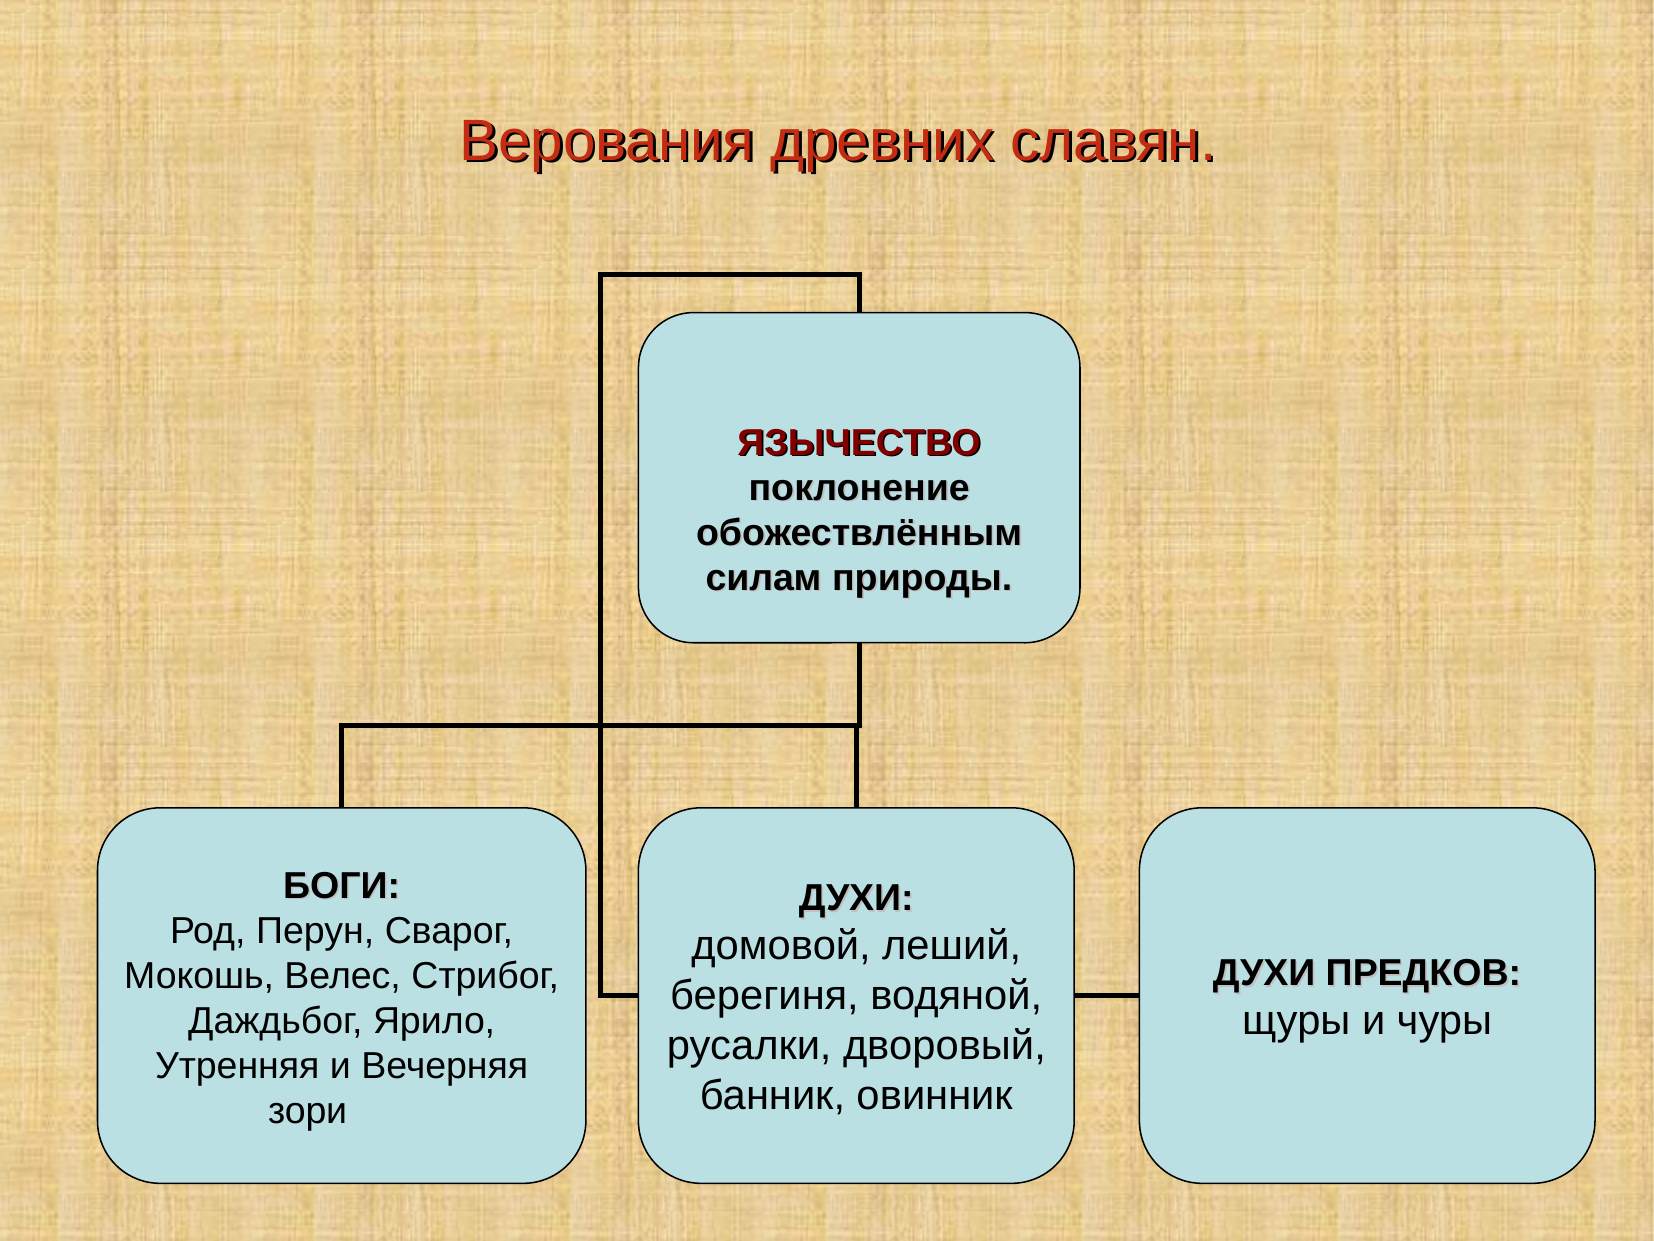

Верования древних славян.
ЯЗЫЧЕСТВО
поклонение обожествлённым силам природы.
БОГИ:
Род, Перун, Сварог,
Мокошь, Велес, Стрибог, Даждьбог, Ярило,
Утренняя и Вечерняя зори
ДУХИ:
домовой, леший, берегиня, водяной, русалки, дворовый,
банник, овинник
ДУХИ ПРЕДКОВ:
щуры и чуры